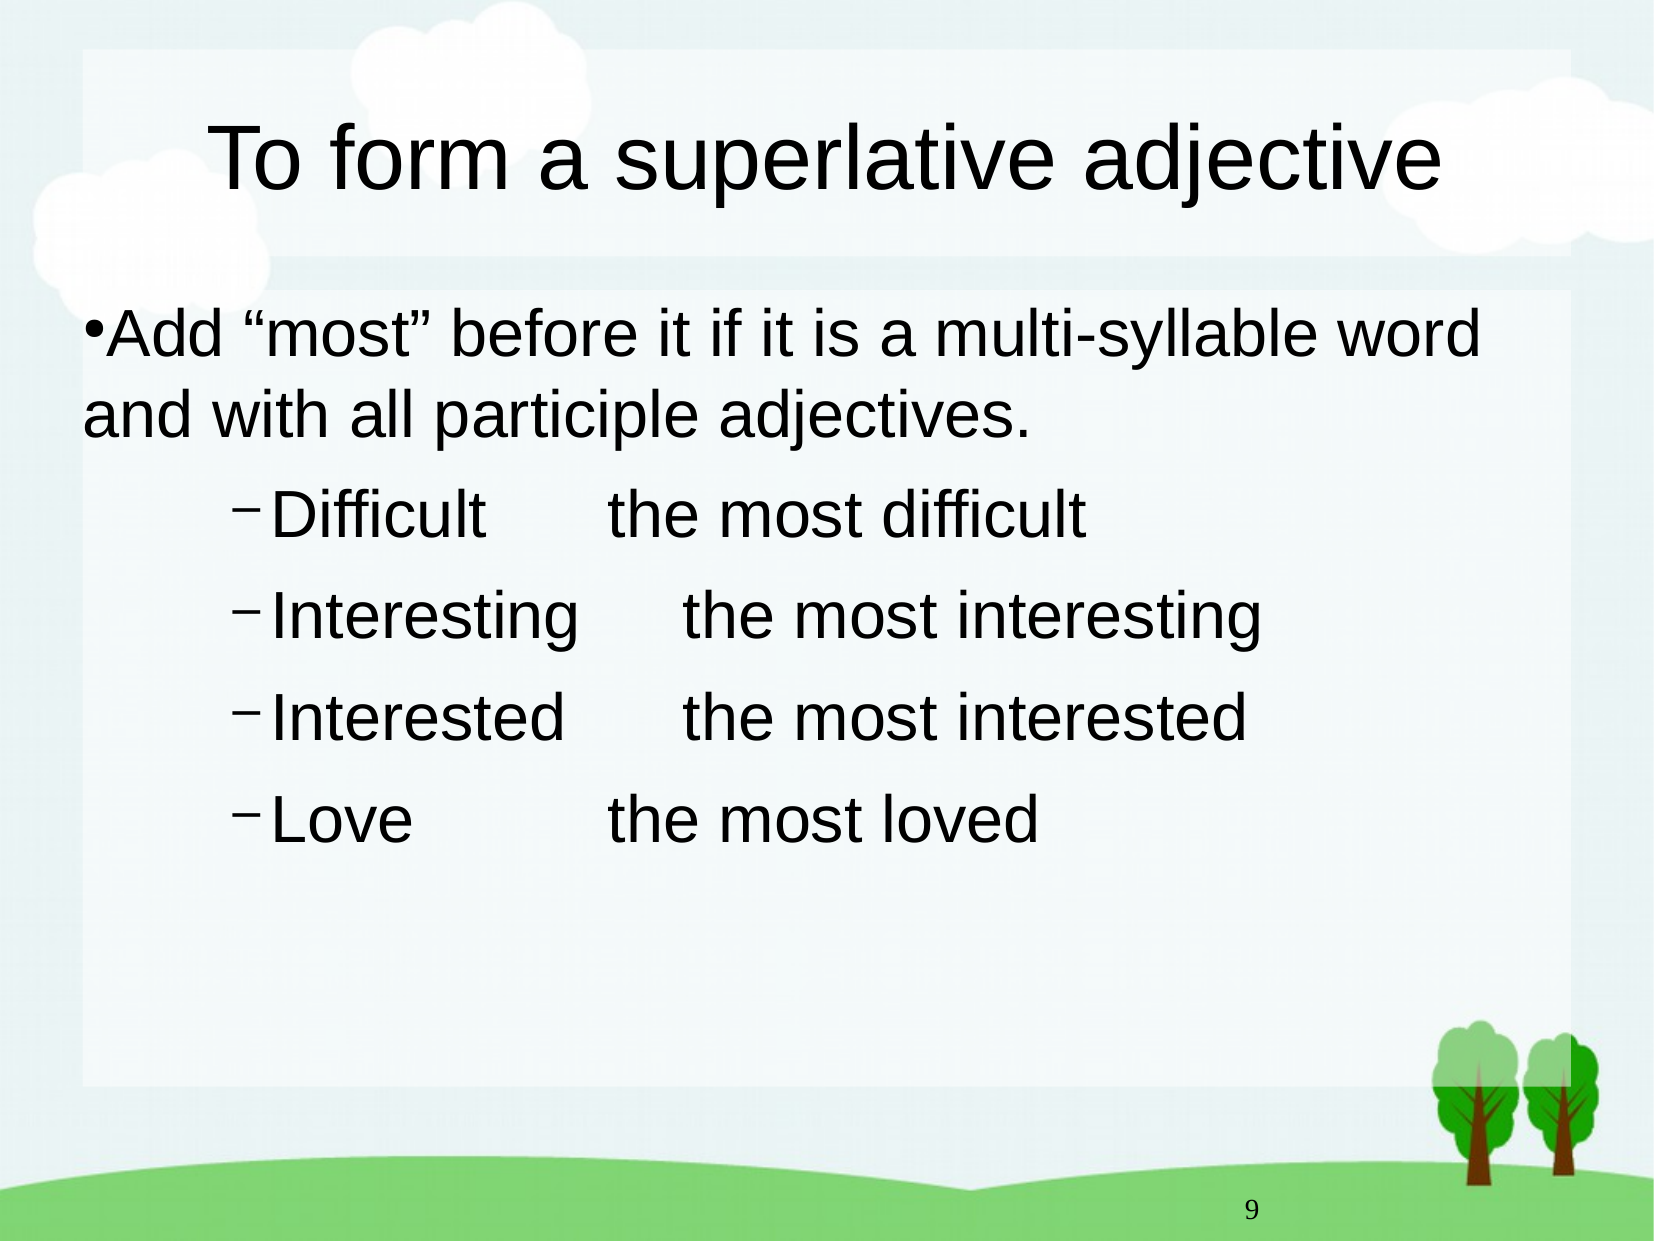

# To form a superlative adjective
Add “most” before it if it is a multi-syllable word and with all participle adjectives.
Difficult 		the most difficult
Interesting		the most interesting
Interested		the most interested
Love			the most loved